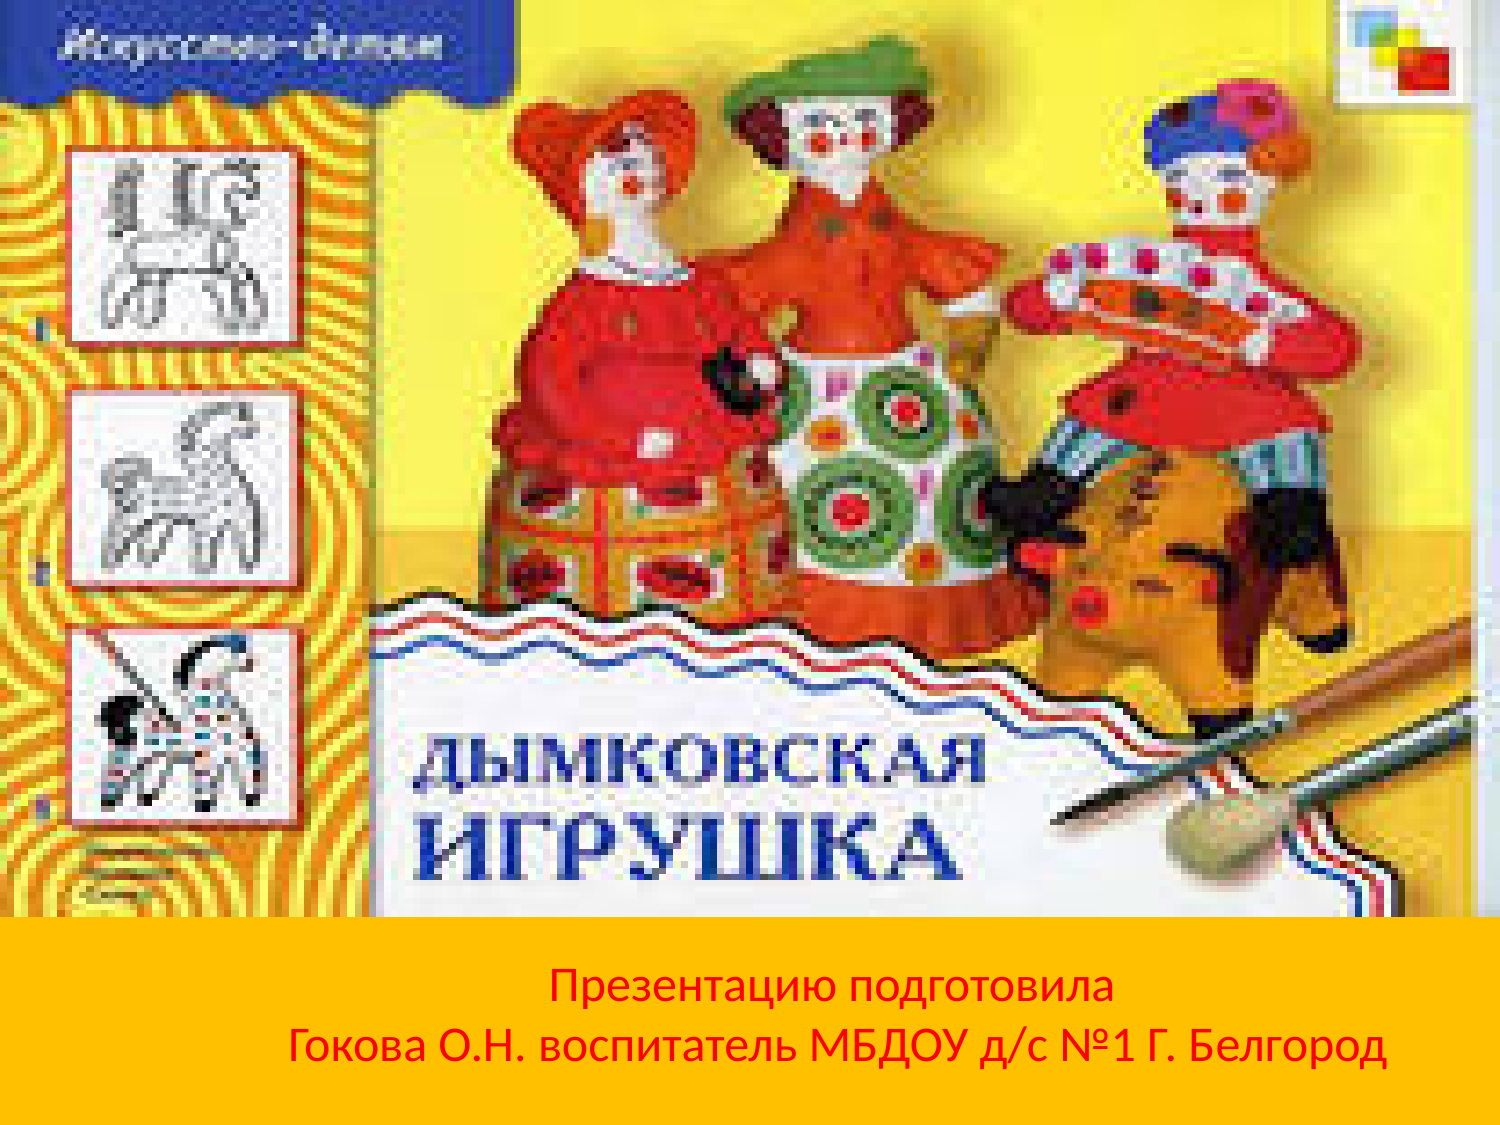

# Презентацию подготовила Гокова О.Н. воспитатель МБДОУ д/с №1 Г. Белгород